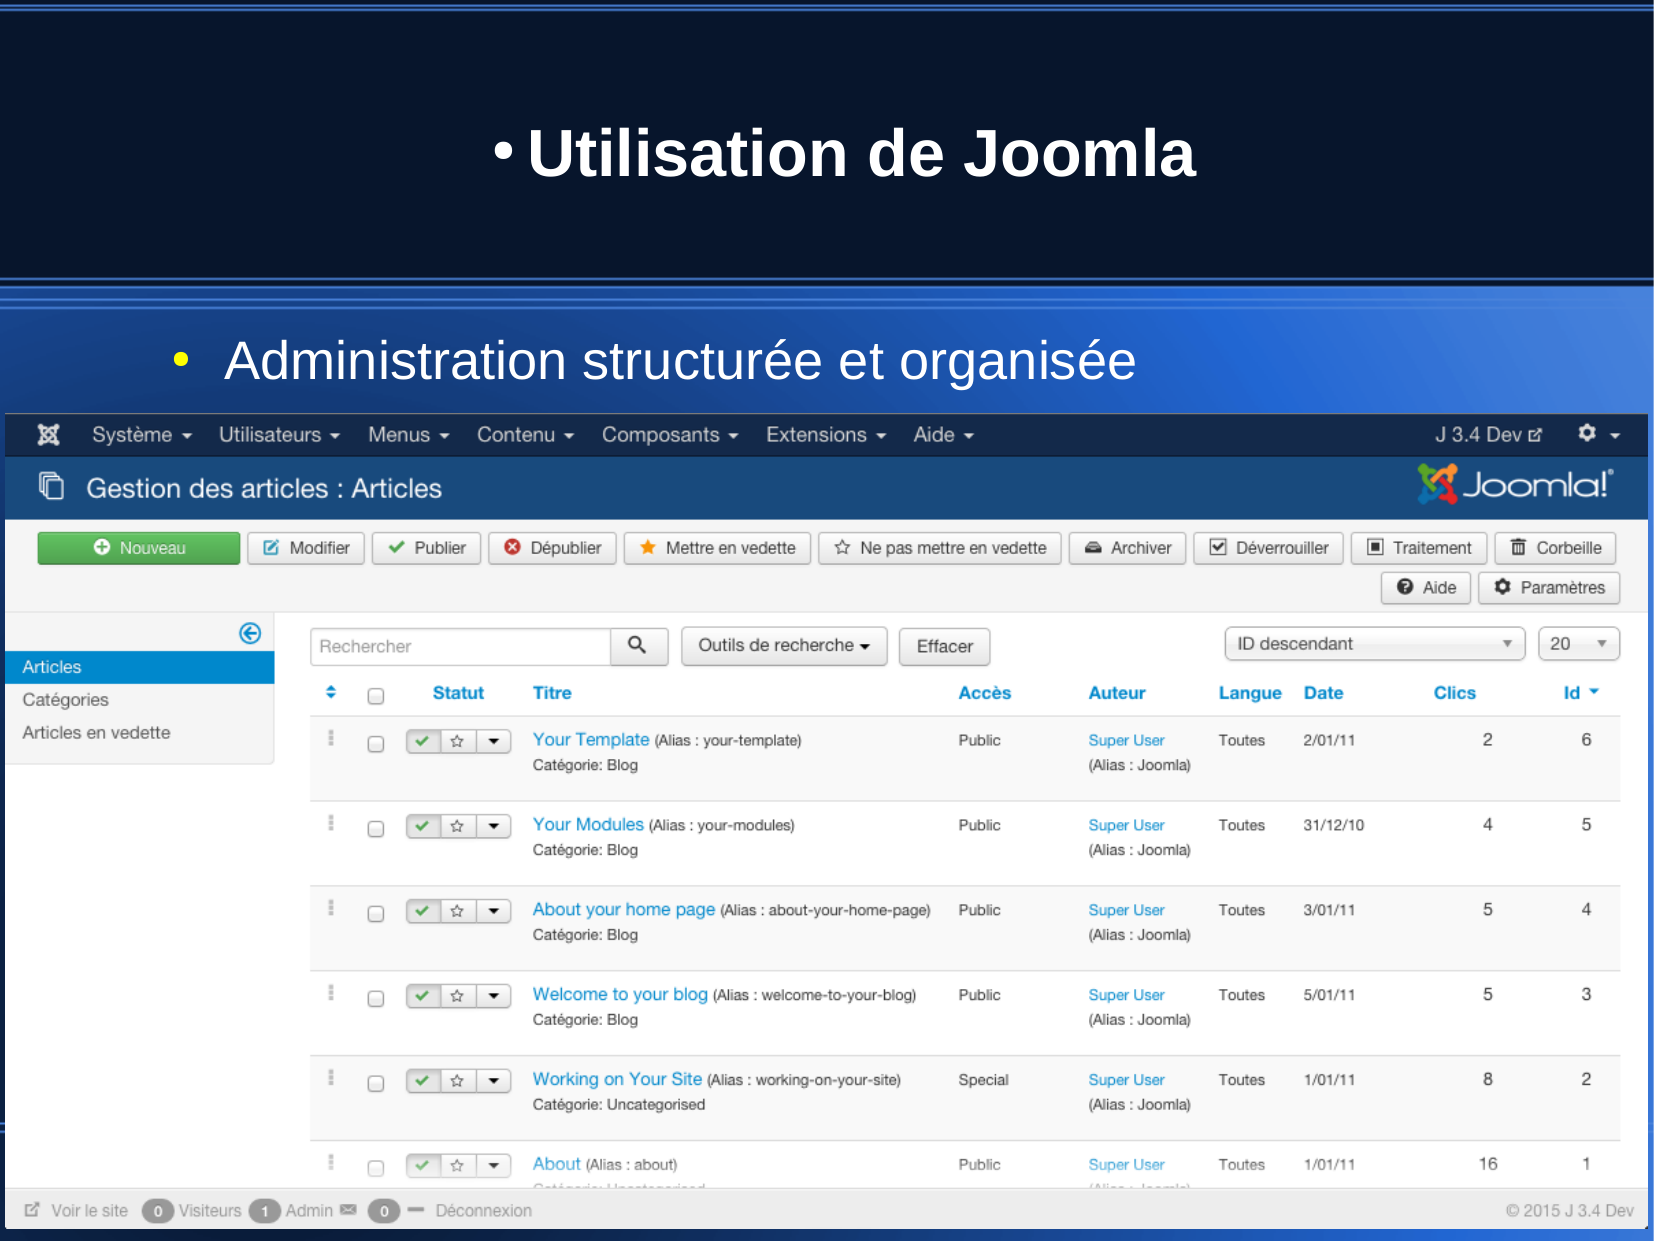

# Utilisation de Joomla
Administration structurée et organisée
29/03/2015
Joomgroupe Lyon - Joomla! 3.4
13